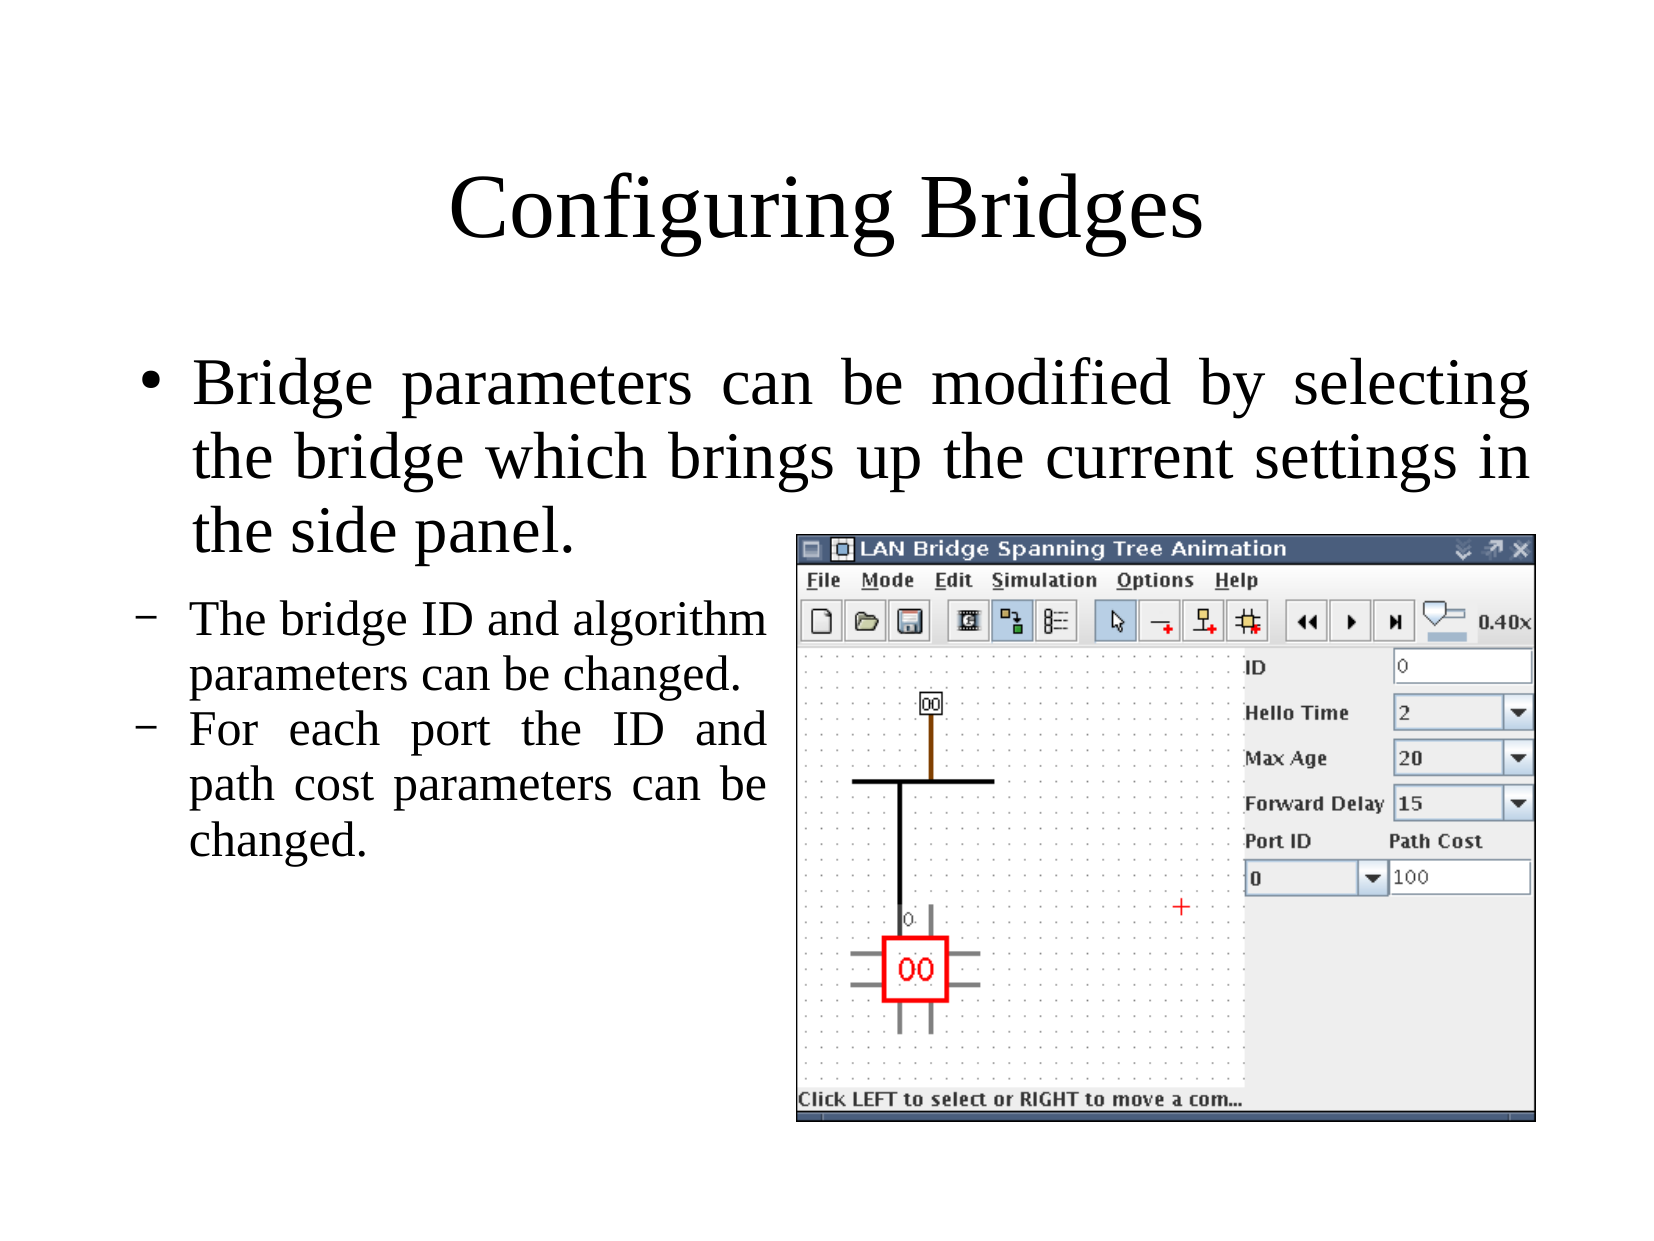

# Configuring Bridges
Bridge parameters can be modified by selecting the bridge which brings up the current settings in the side panel.
The bridge ID and algorithm parameters can be changed.
For each port the ID and path cost parameters can be changed.